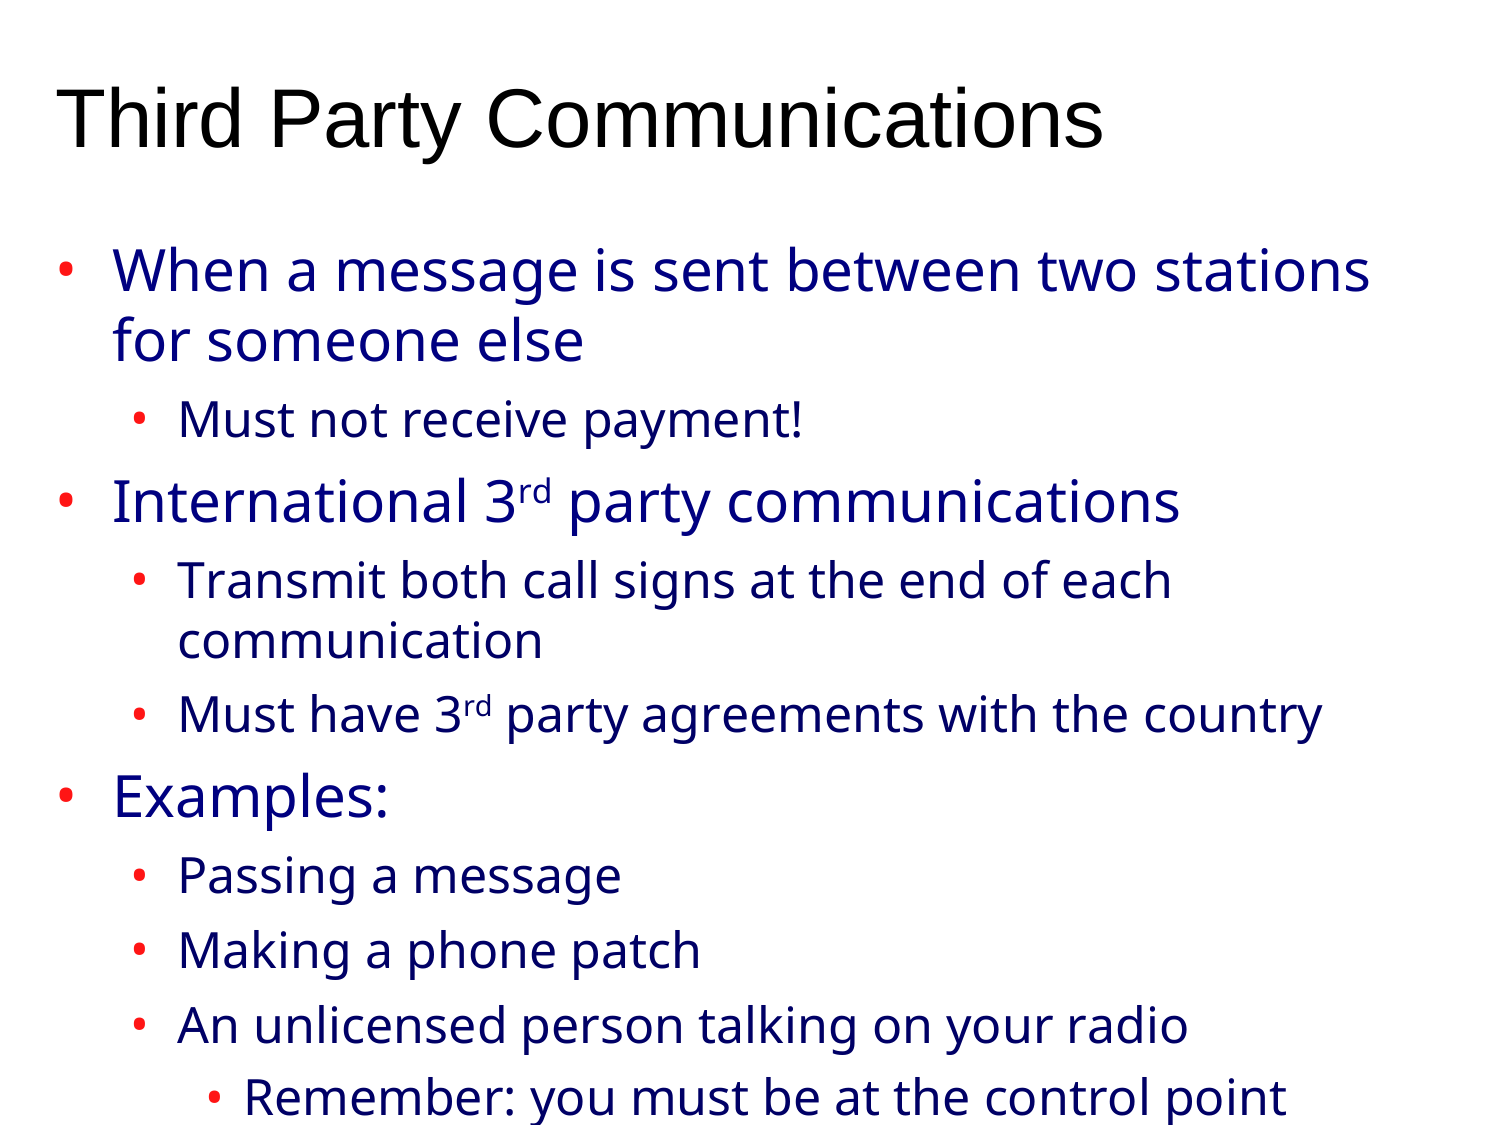

# Third Party Communications
When a message is sent between two stations for someone else
Must not receive payment!
International 3rd party communications
Transmit both call signs at the end of each communication
Must have 3rd party agreements with the country
Examples:
Passing a message
Making a phone patch
An unlicensed person talking on your radio
Remember: you must be at the control point